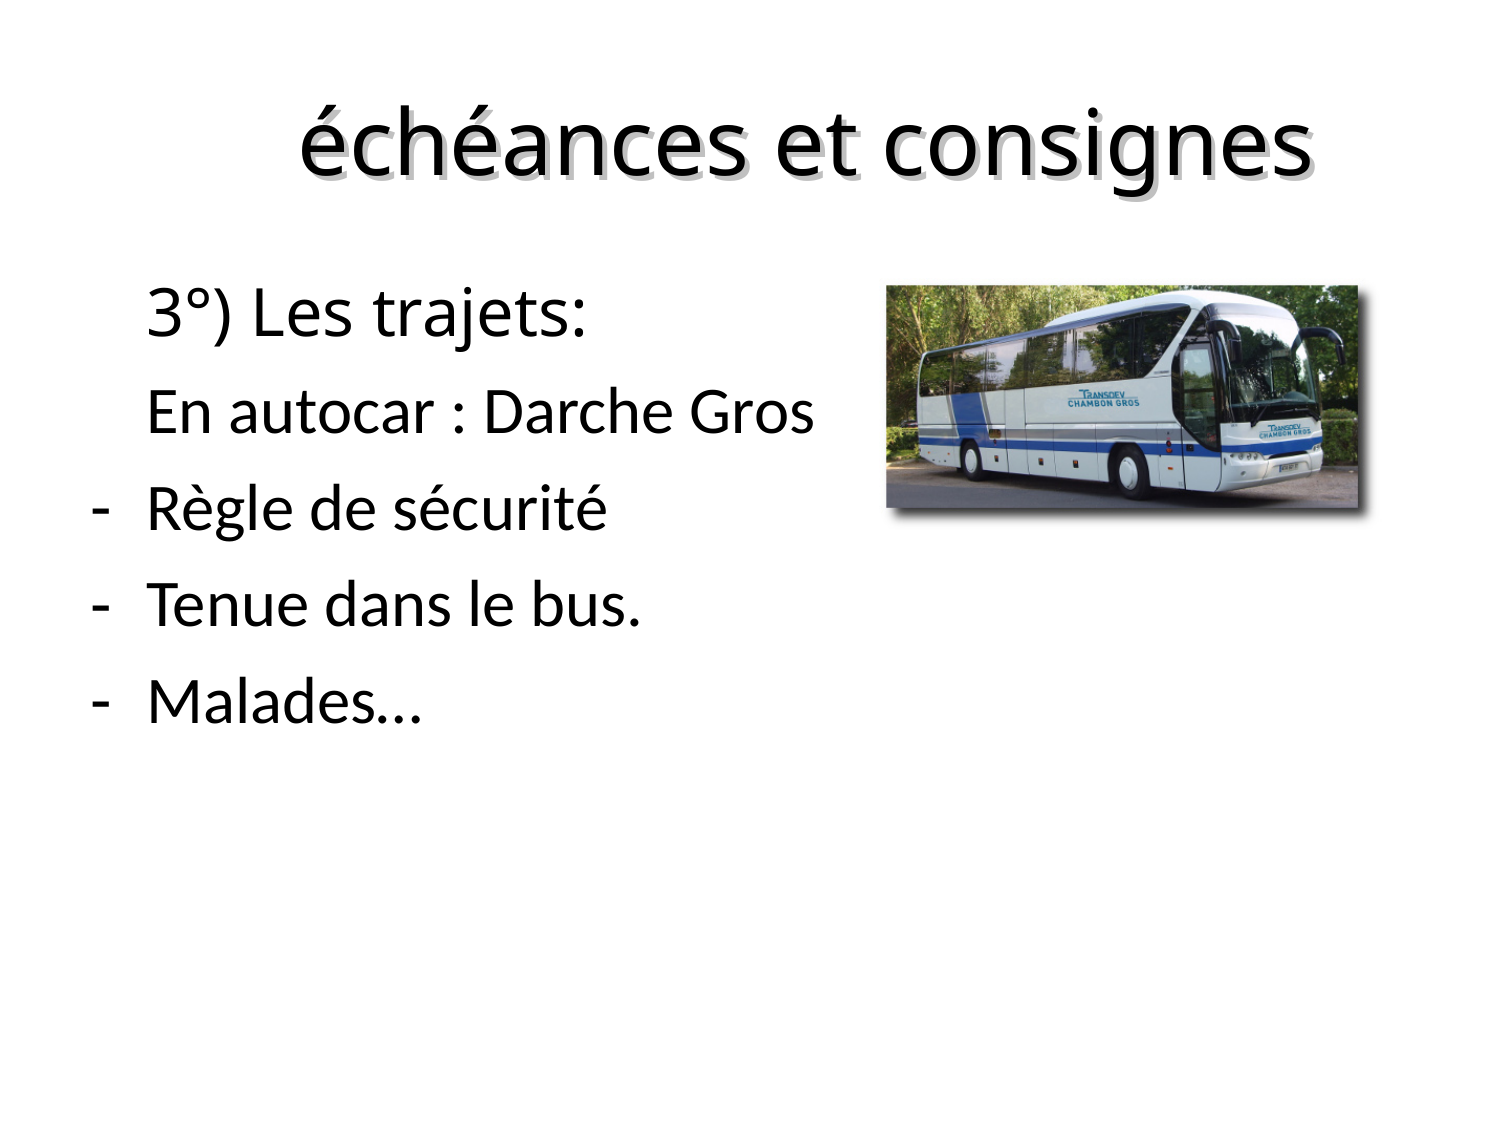

échéances et consignes
# 3°) Les trajets:
En autocar : Darche Gros
Règle de sécurité
Tenue dans le bus.
Malades…